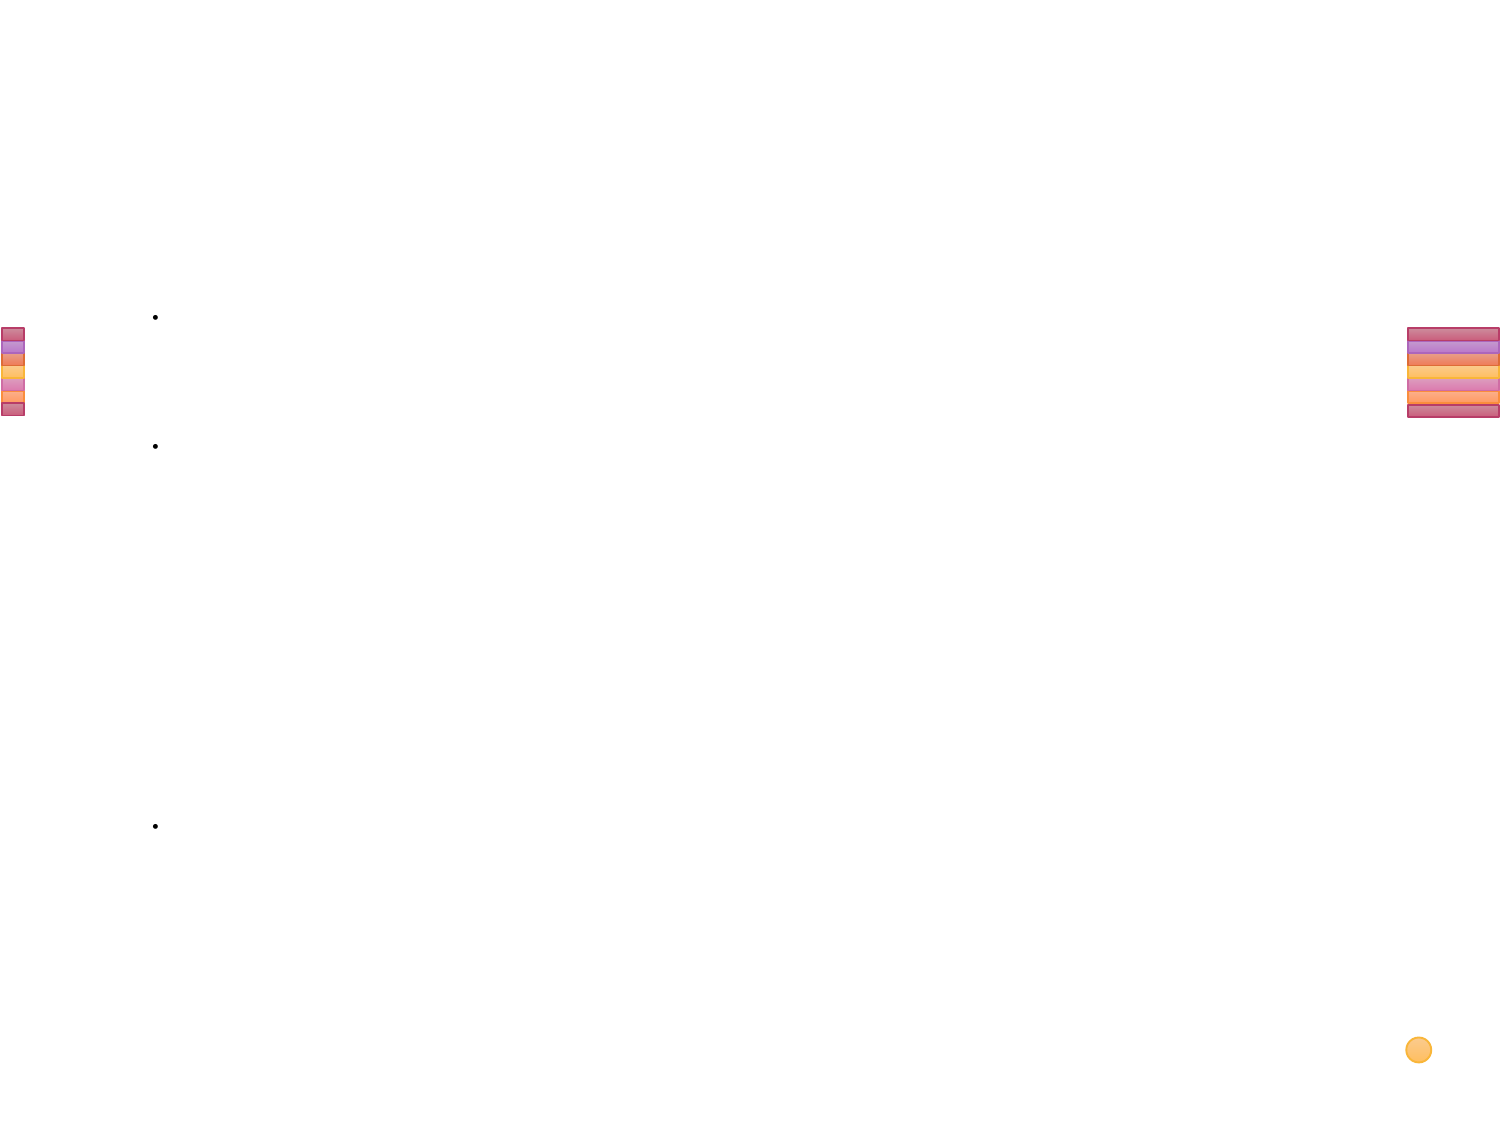

VIII.- SUSPENSIÓN DE CONTRATOS Y REDUCCIÓN DE JORNADA (IV)
# VIII .2.- Concepto y diferencias entre suspensión y reducción
La suspensión del contrato consiste en la cesación temporal de las obligaciones principales de las partes de prestar servicios y remunerarlos, manteniéndose el vínculo y las condiciones de la relación laboral intactas y teniendo derecho el trabajador al reingreso con reserva de puesto de trabajo y en las mismas condiciones al término del lapso temporal de suspensión.
La reducción de jornada consiste en la disminución temporal de entre un 10 y un 70 por ciento de la jornada de trabajo computada sobre la base de una jornada diaria, semanal, mensual o anual.